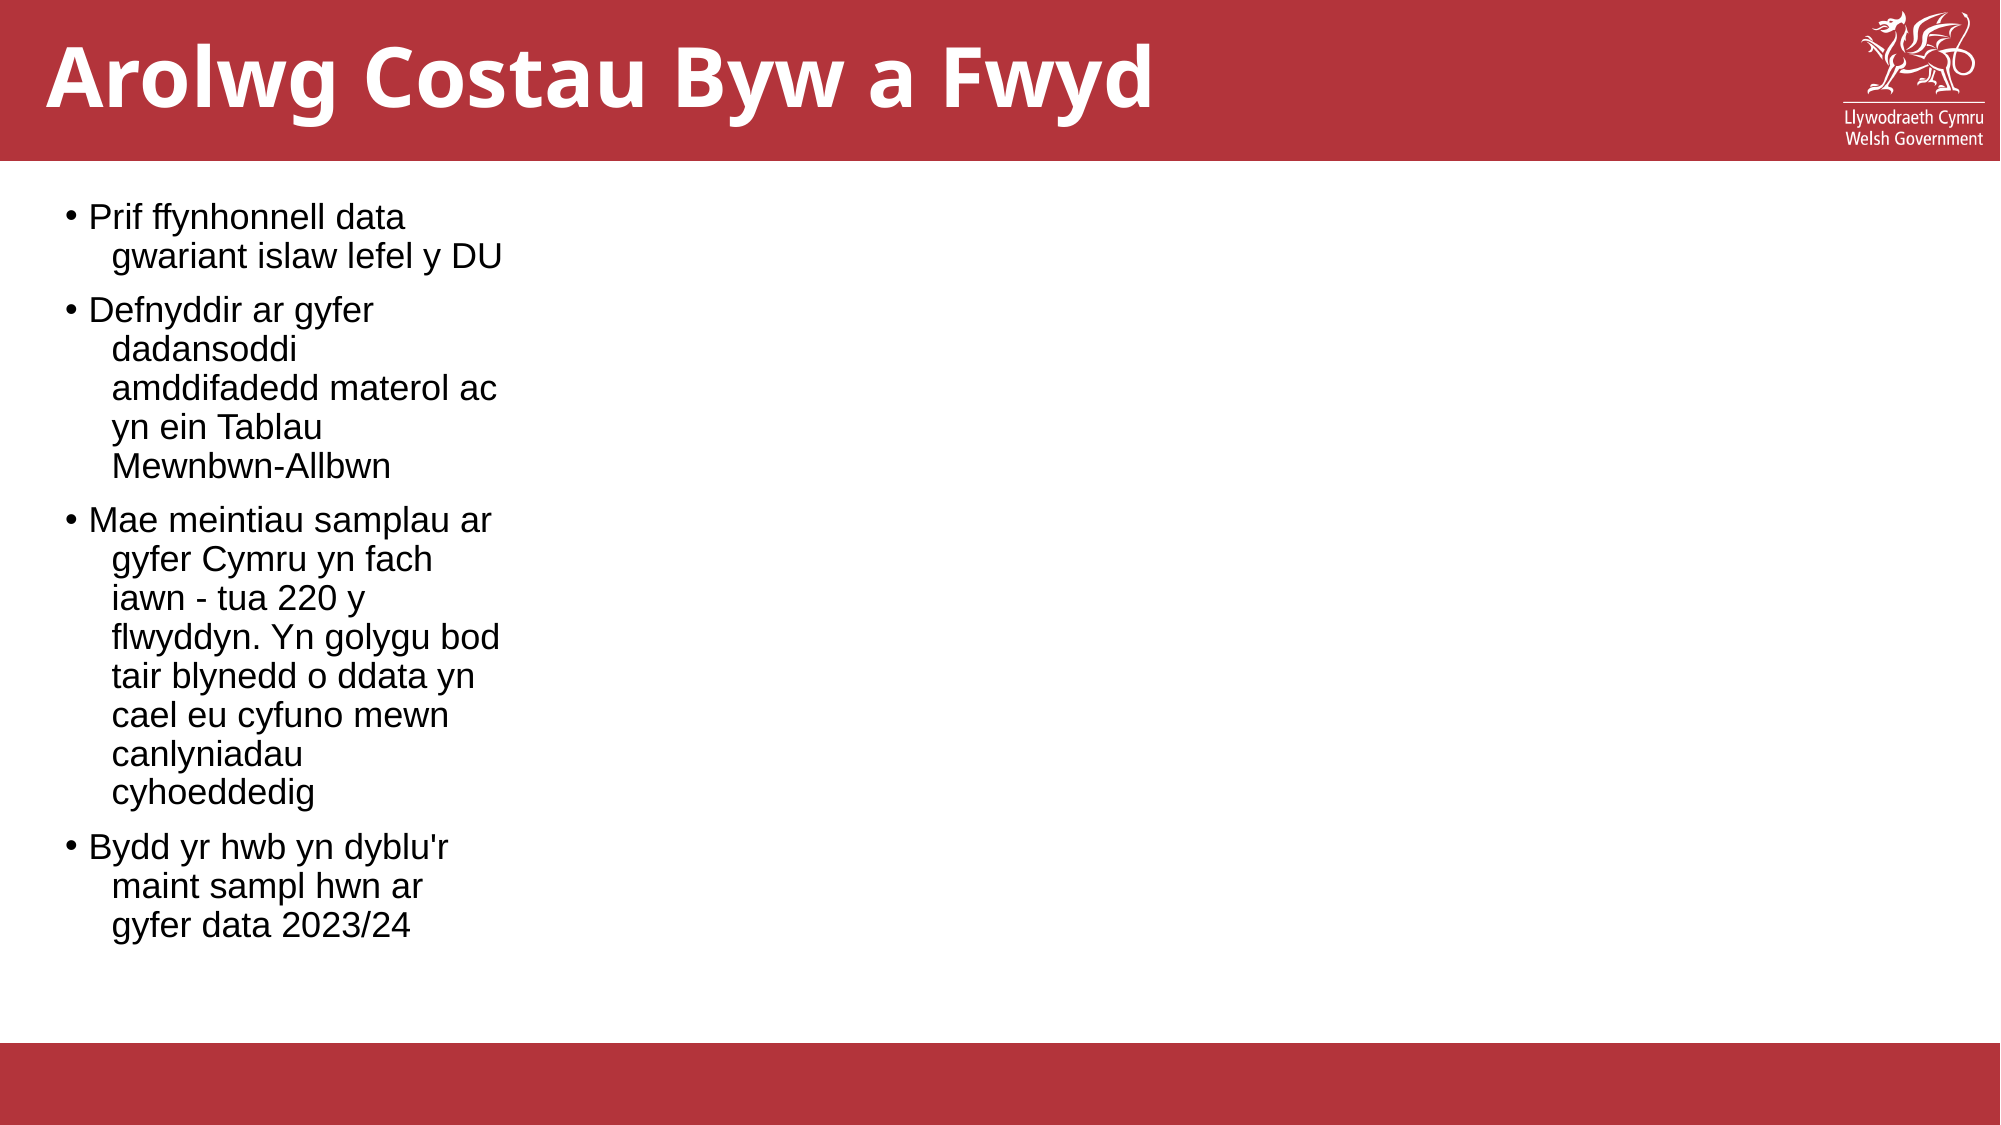

Arolwg Costau Byw a Fwyd
# Prif ffynhonnell data gwariant islaw lefel y DU
Defnyddir ar gyfer dadansoddi amddifadedd materol ac yn ein Tablau Mewnbwn-Allbwn
Mae meintiau samplau ar gyfer Cymru yn fach iawn - tua 220 y flwyddyn. Yn golygu bod tair blynedd o ddata yn cael eu cyfuno mewn canlyniadau cyhoeddedig
Bydd yr hwb yn dyblu'r maint sampl hwn ar gyfer data 2023/24